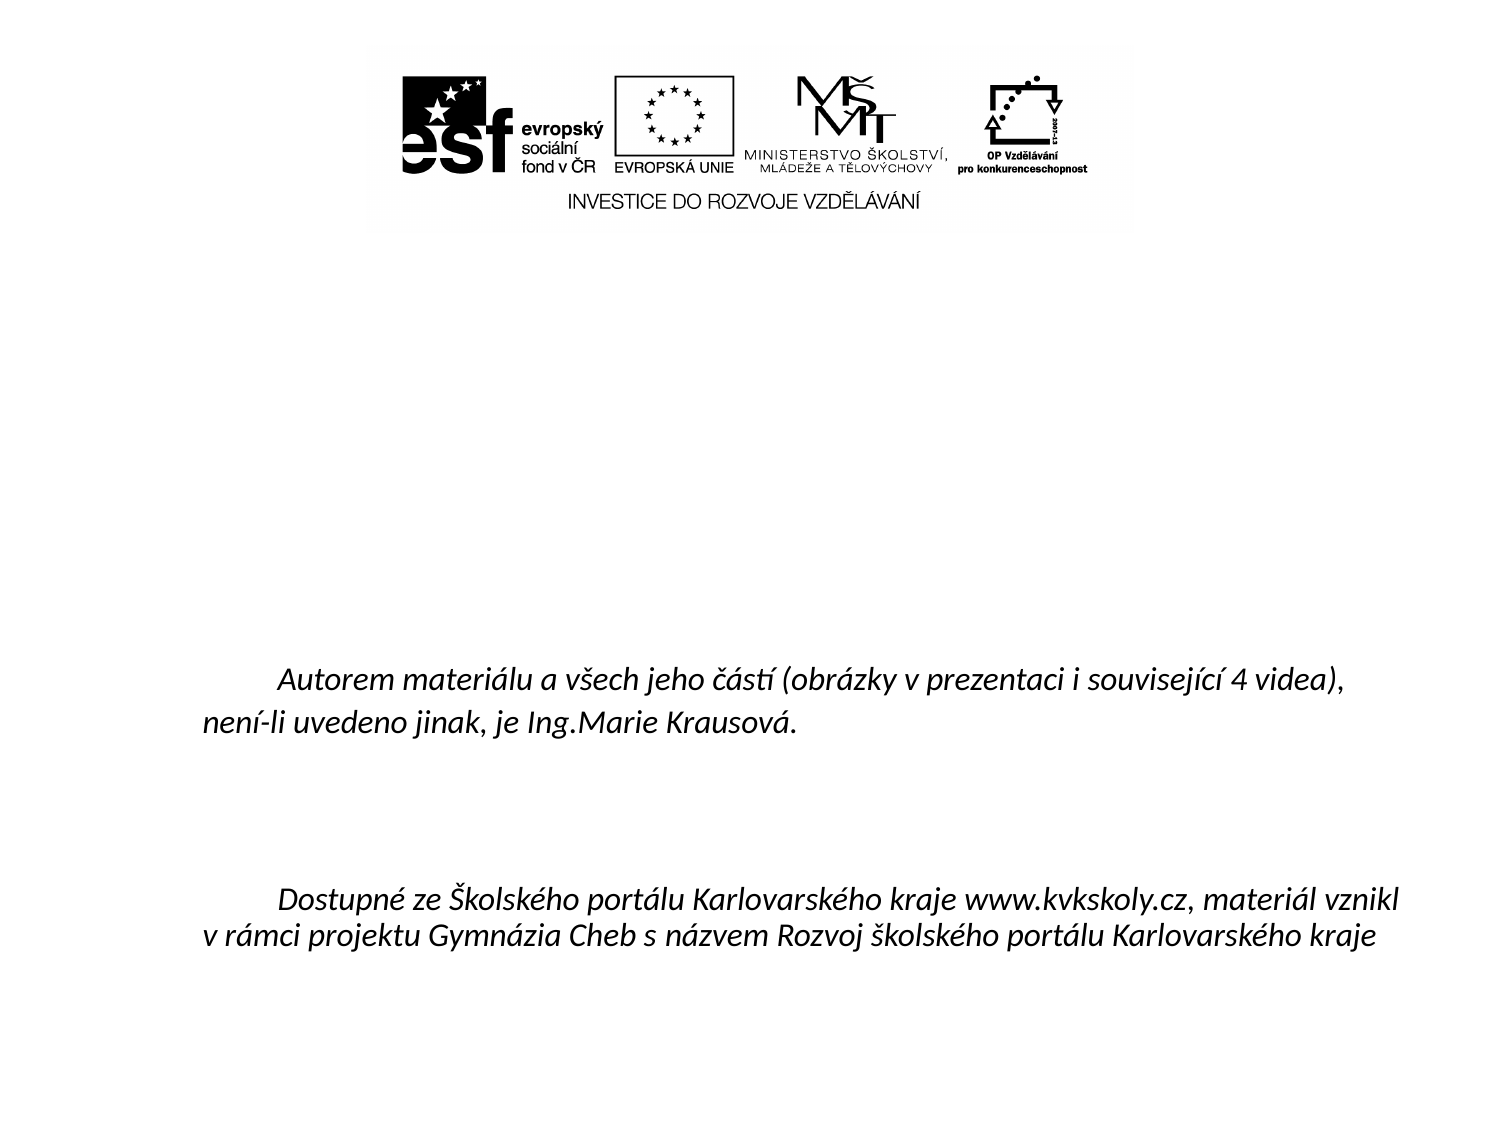

# Autorem materiálu a všech jeho částí (obrázky v prezentaci i související 4 videa), není-li uvedeno jinak, je Ing.Marie Krausová.
	Dostupné ze Školského portálu Karlovarského kraje www.kvkskoly.cz, materiál vznikl v rámci projektu Gymnázia Cheb s názvem Rozvoj školského portálu Karlovarského kraje